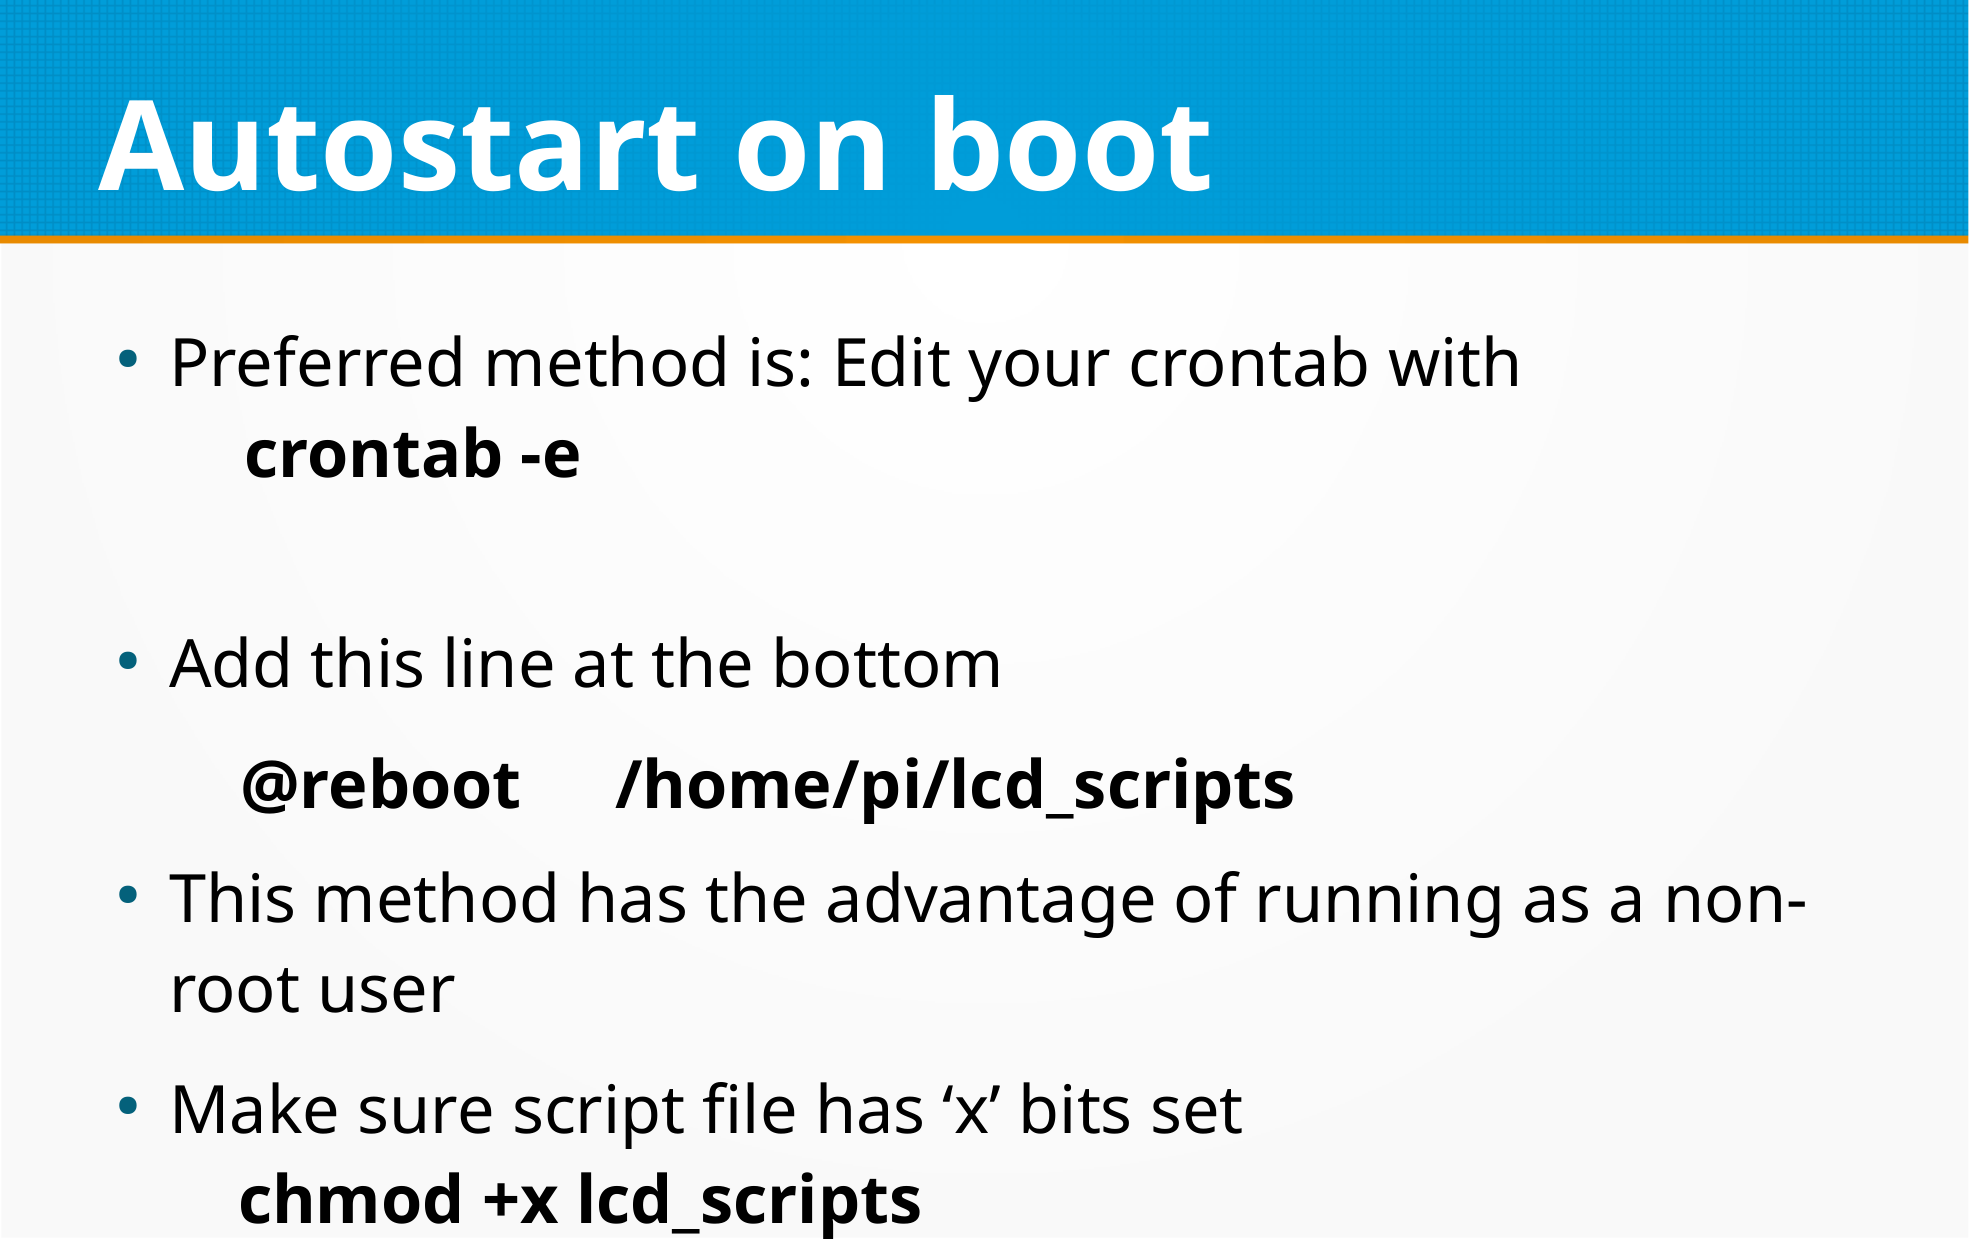

# Autostart on boot
Preferred method is: Edit your crontab with
	crontab -e
Add this line at the bottom
@reboot		/home/pi/lcd_scripts
This method has the advantage of running as a non-root user
Make sure script file has ‘x’ bits set
 chmod +x lcd_scripts